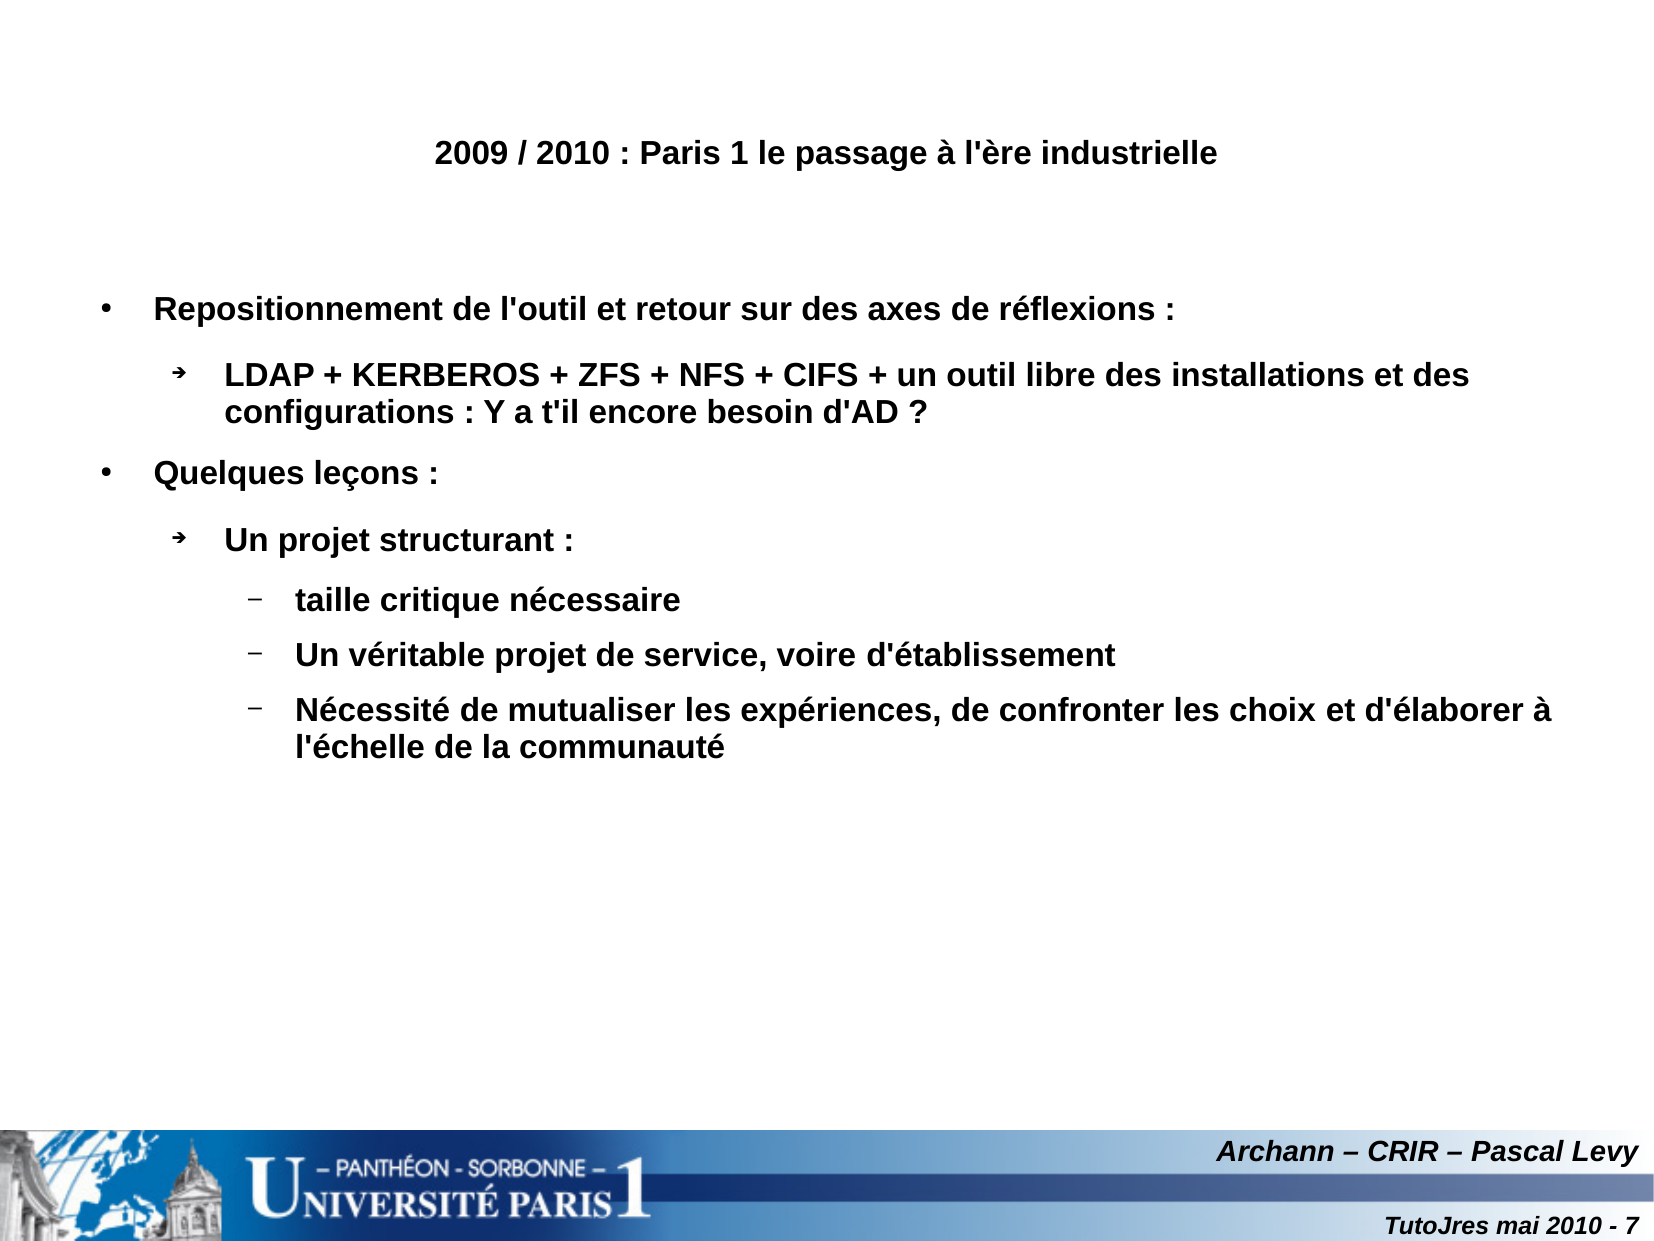

# 2009 / 2010 : Paris 1 le passage à l'ère industrielle
Repositionnement de l'outil et retour sur des axes de réflexions :
LDAP + KERBEROS + ZFS + NFS + CIFS + un outil libre des installations et des configurations : Y a t'il encore besoin d'AD ?
Quelques leçons :
Un projet structurant :
taille critique nécessaire
Un véritable projet de service, voire d'établissement
Nécessité de mutualiser les expériences, de confronter les choix et d'élaborer à l'échelle de la communauté